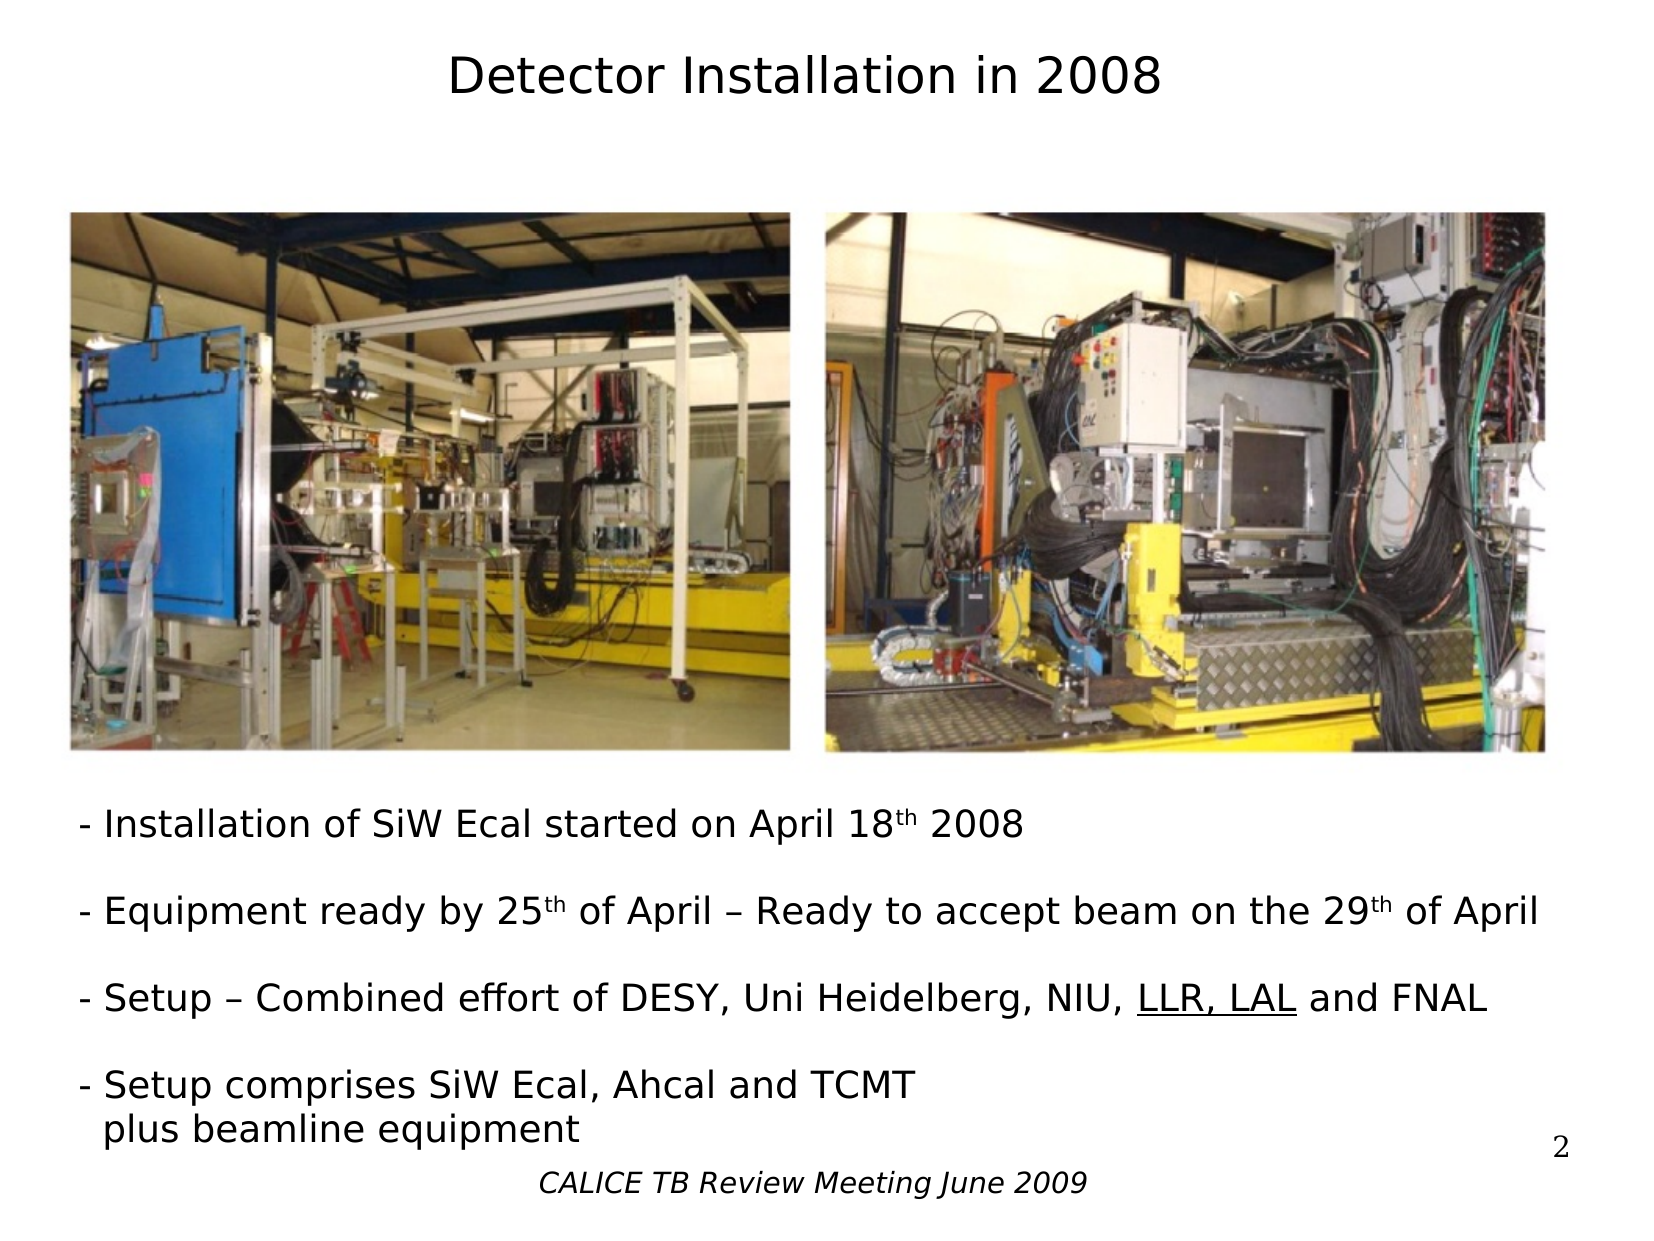

Detector Installation in 2008
- Installation of SiW Ecal started on April 18th 2008
- Equipment ready by 25th of April – Ready to accept beam on the 29th of April
- Setup – Combined effort of DESY, Uni Heidelberg, NIU, LLR, LAL and FNAL
- Setup comprises SiW Ecal, Ahcal and TCMT
 plus beamline equipment
2